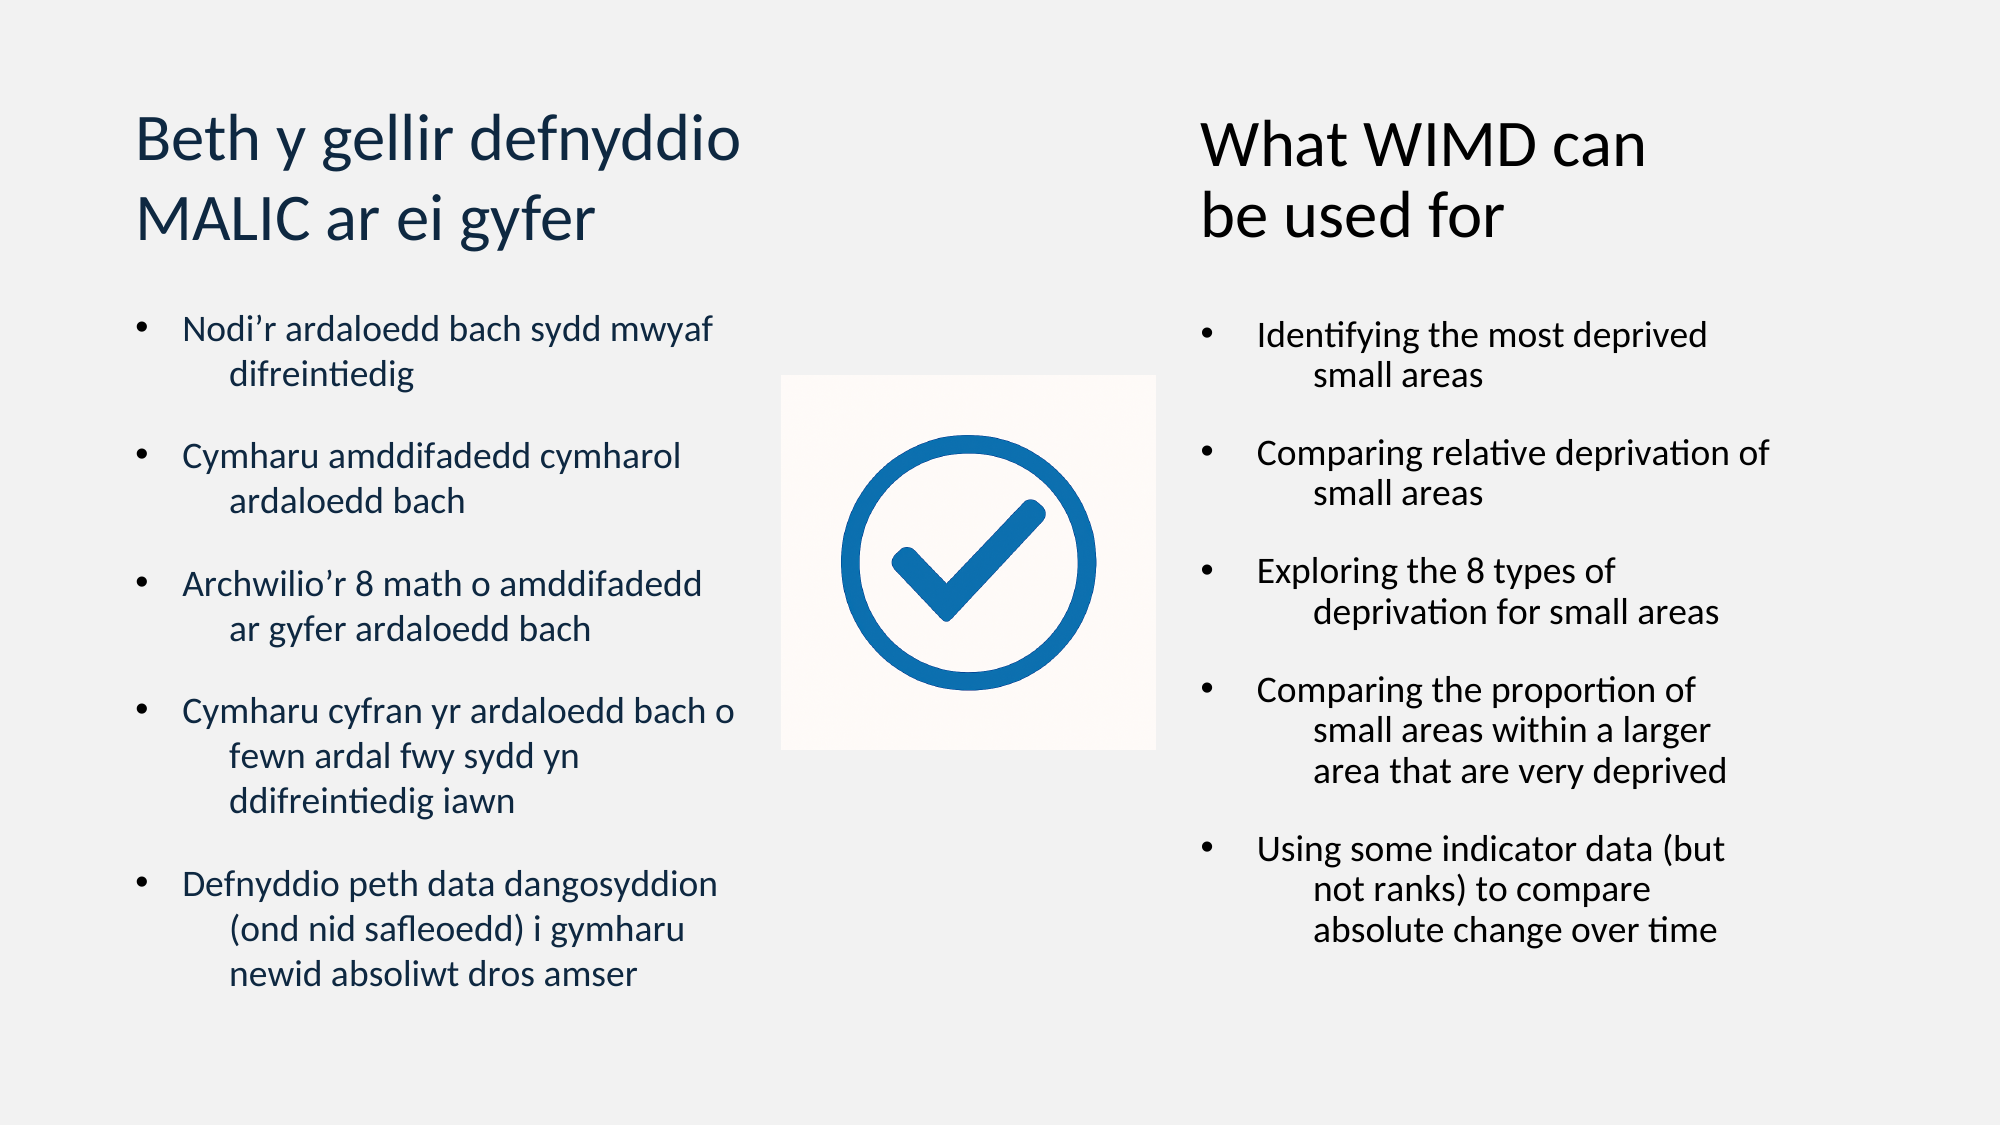

Beth y gellir defnyddio MALIC ar ei gyfer
# What WIMD can be used for
Nodi’r ardaloedd bach sydd mwyaf difreintiedig
Cymharu amddifadedd cymharol ardaloedd bach
Archwilio’r 8 math o amddifadedd ar gyfer ardaloedd bach
Cymharu cyfran yr ardaloedd bach o fewn ardal fwy sydd yn ddifreintiedig iawn
Defnyddio peth data dangosyddion (ond nid safleoedd) i gymharu newid absoliwt dros amser
Identifying the most deprived small areas
Comparing relative deprivation of small areas
Exploring the 8 types of deprivation for small areas
Comparing the proportion of small areas within a larger area that are very deprived
Using some indicator data (but not ranks) to compare absolute change over time